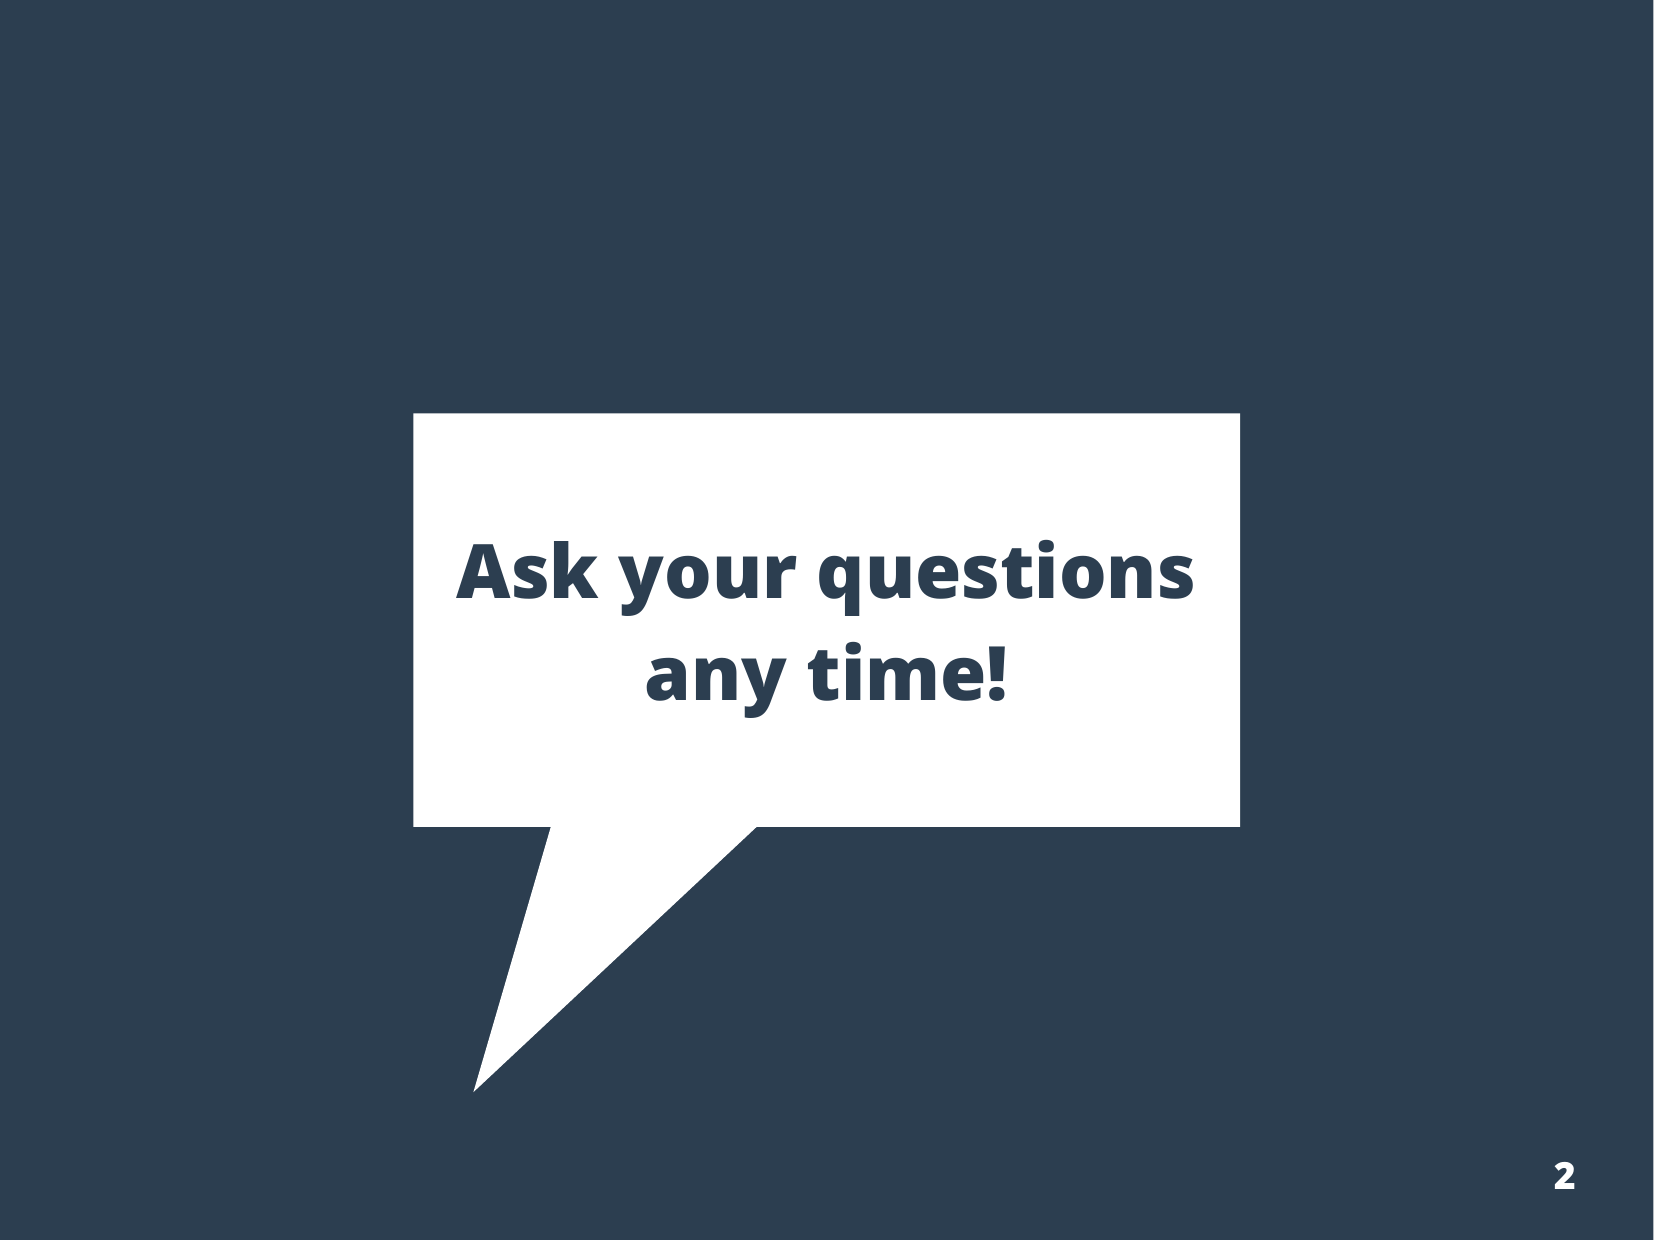

# Ask your questions any time!
2